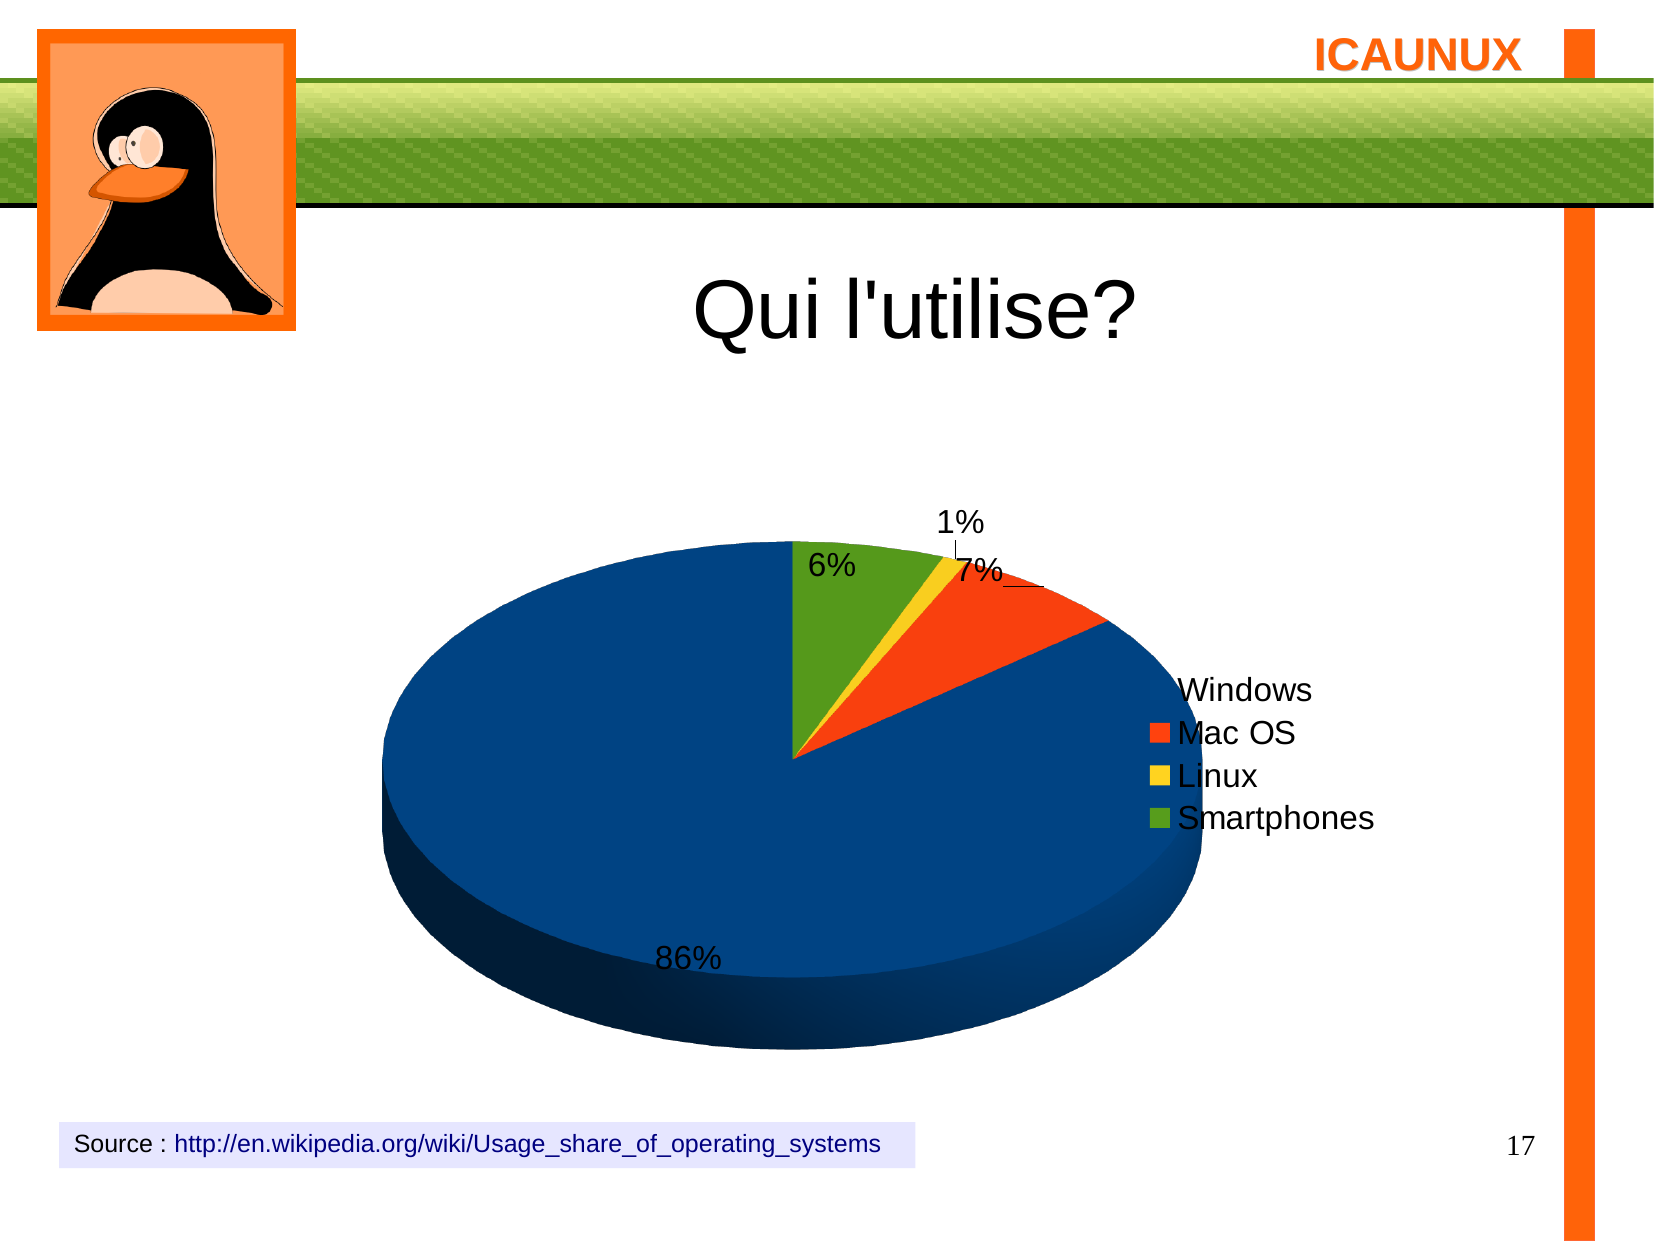

# Qui l'utilise?
[unsupported chart]
Source : http://en.wikipedia.org/wiki/Usage_share_of_operating_systems
17